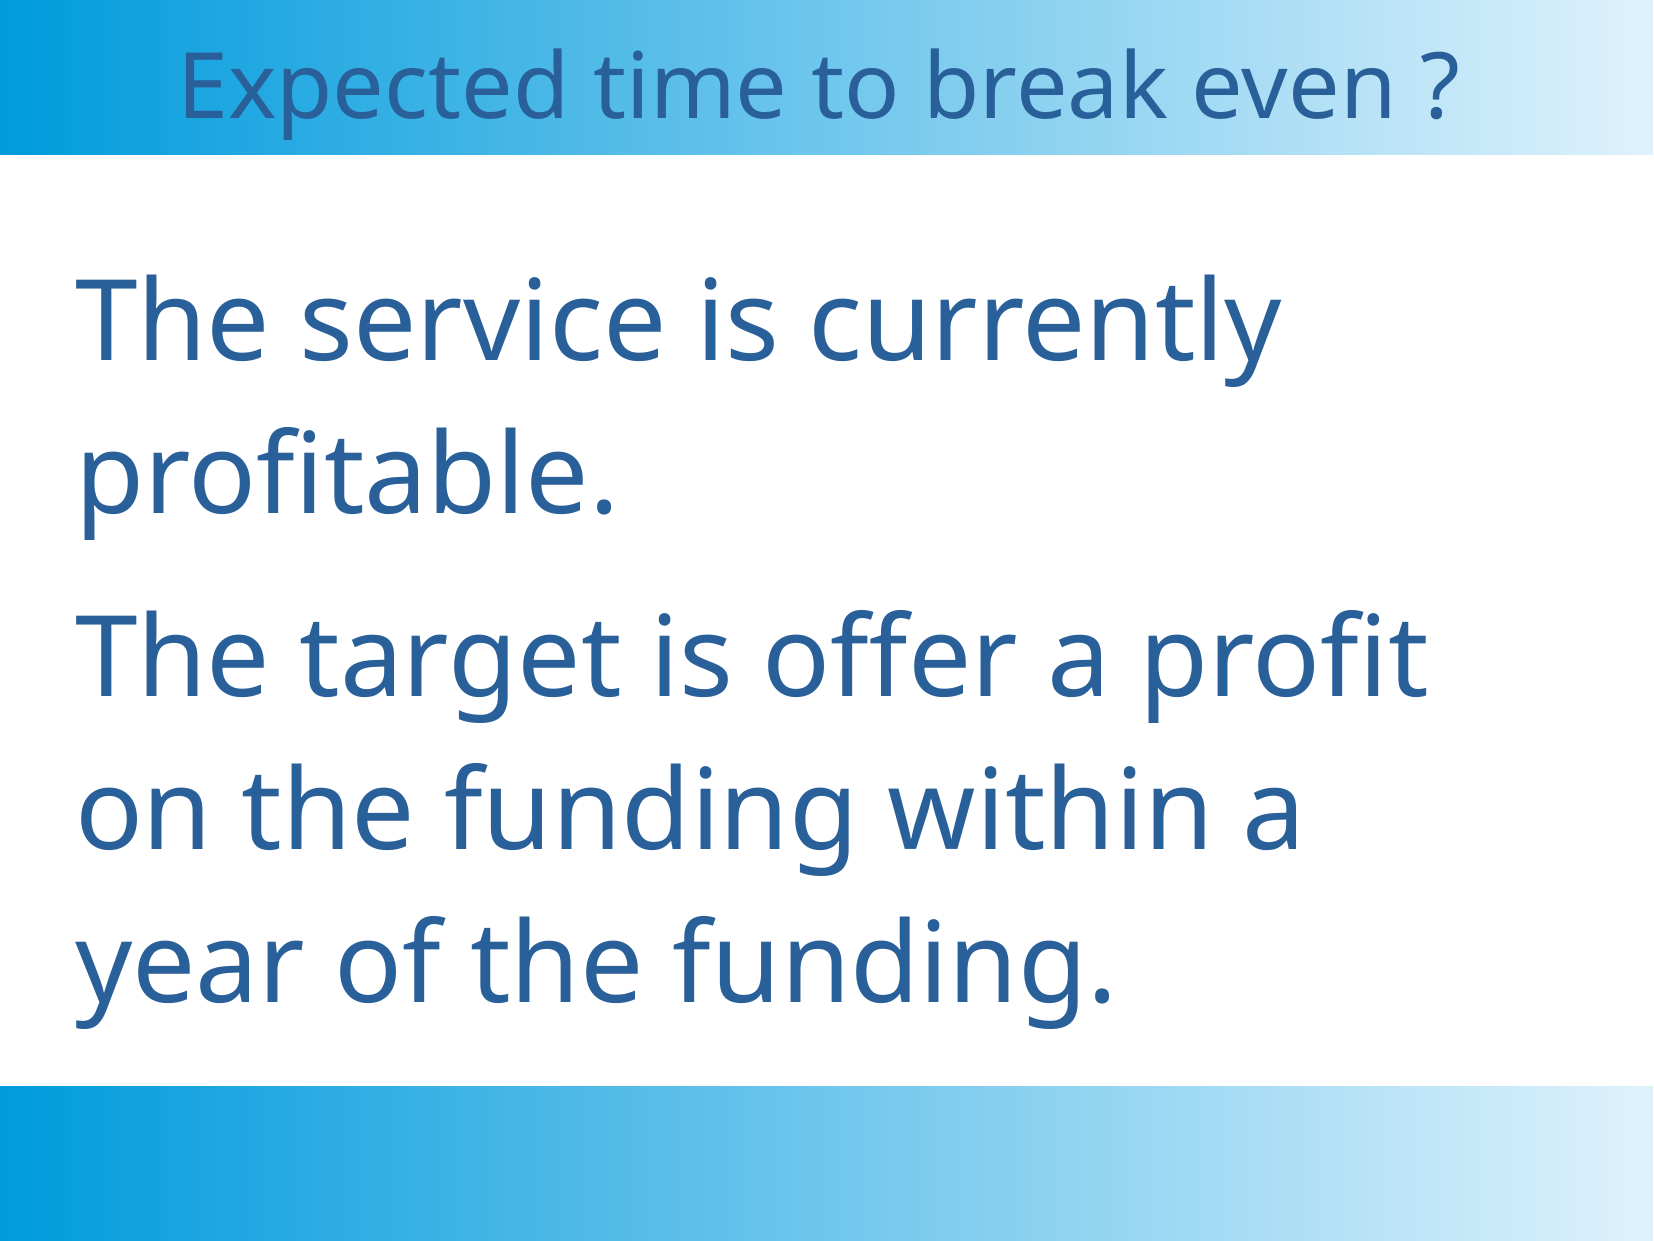

# Expected time to break even ?
The service is currently profitable.
The target is offer a profit on the funding within a year of the funding.